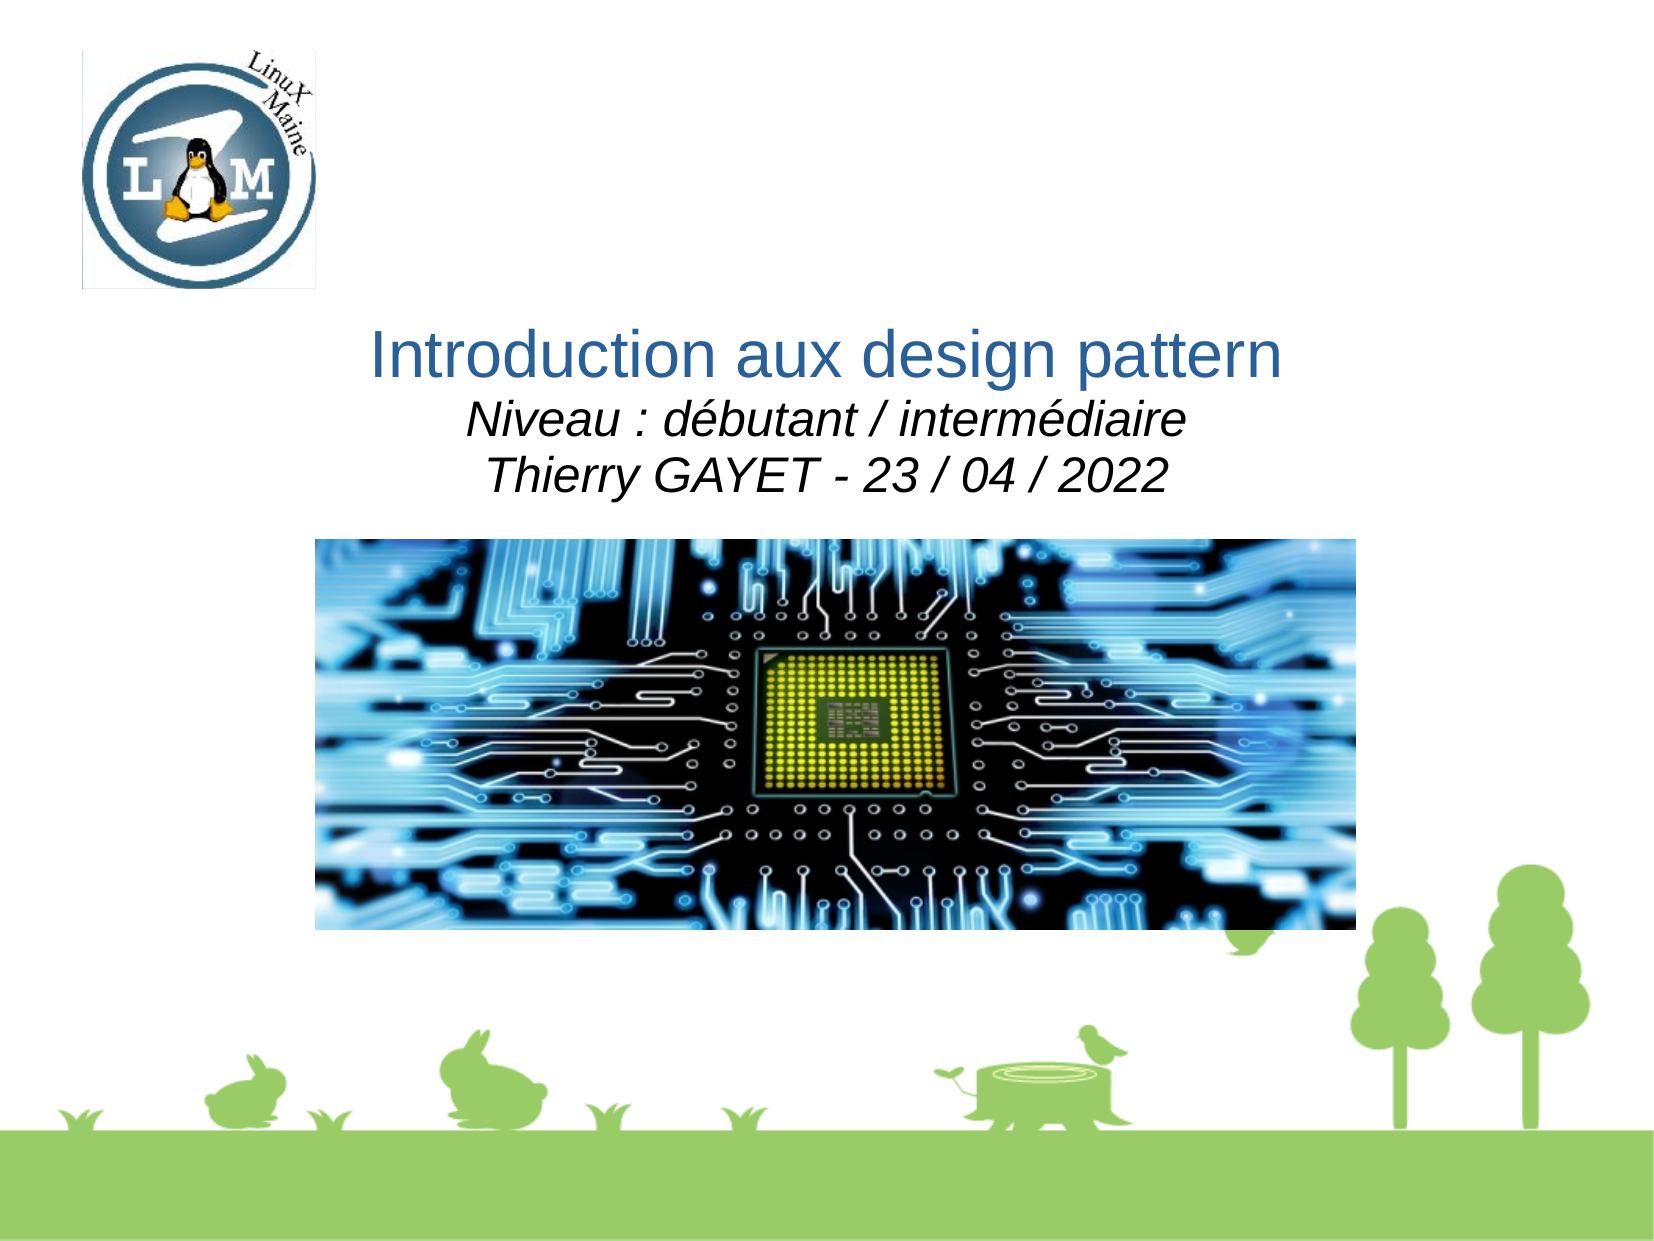

# Introduction aux design pattern
Niveau : débutant / intermédiaire
Thierry GAYET - 23 / 04 / 2022